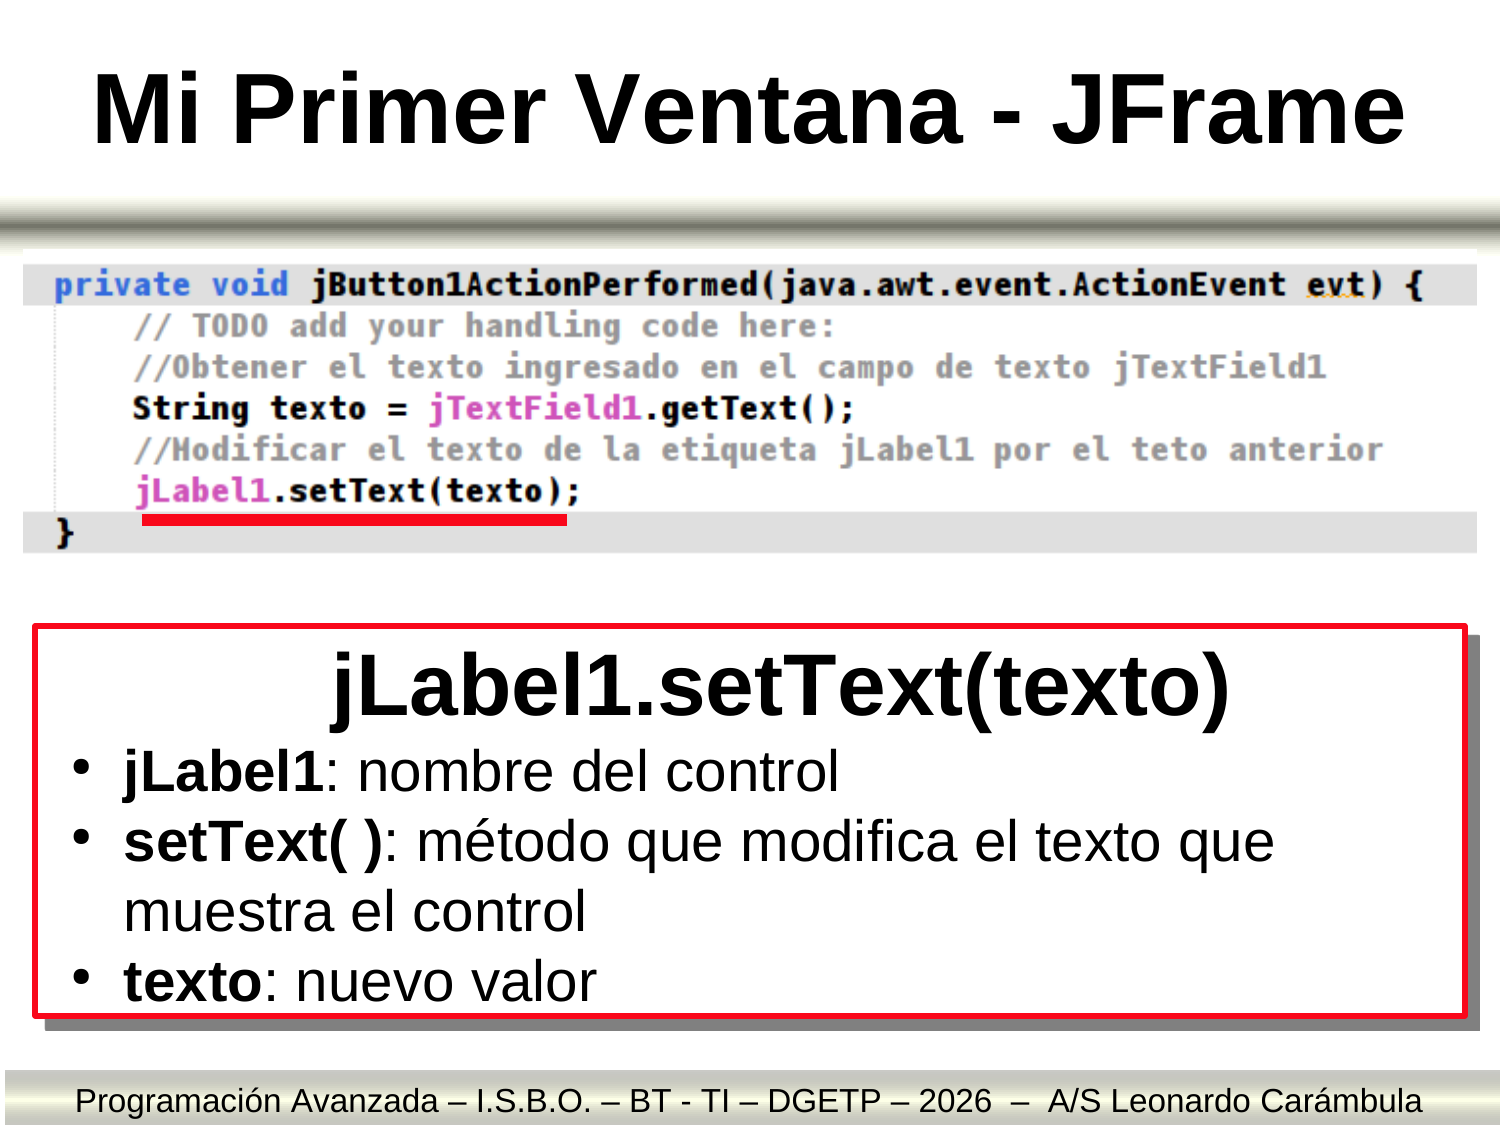

# Mi Primer Ventana - JFrame
 jLabel1.setText(texto)
jLabel1: nombre del control
setText( ): método que modifica el texto que
muestra el control
texto: nuevo valor